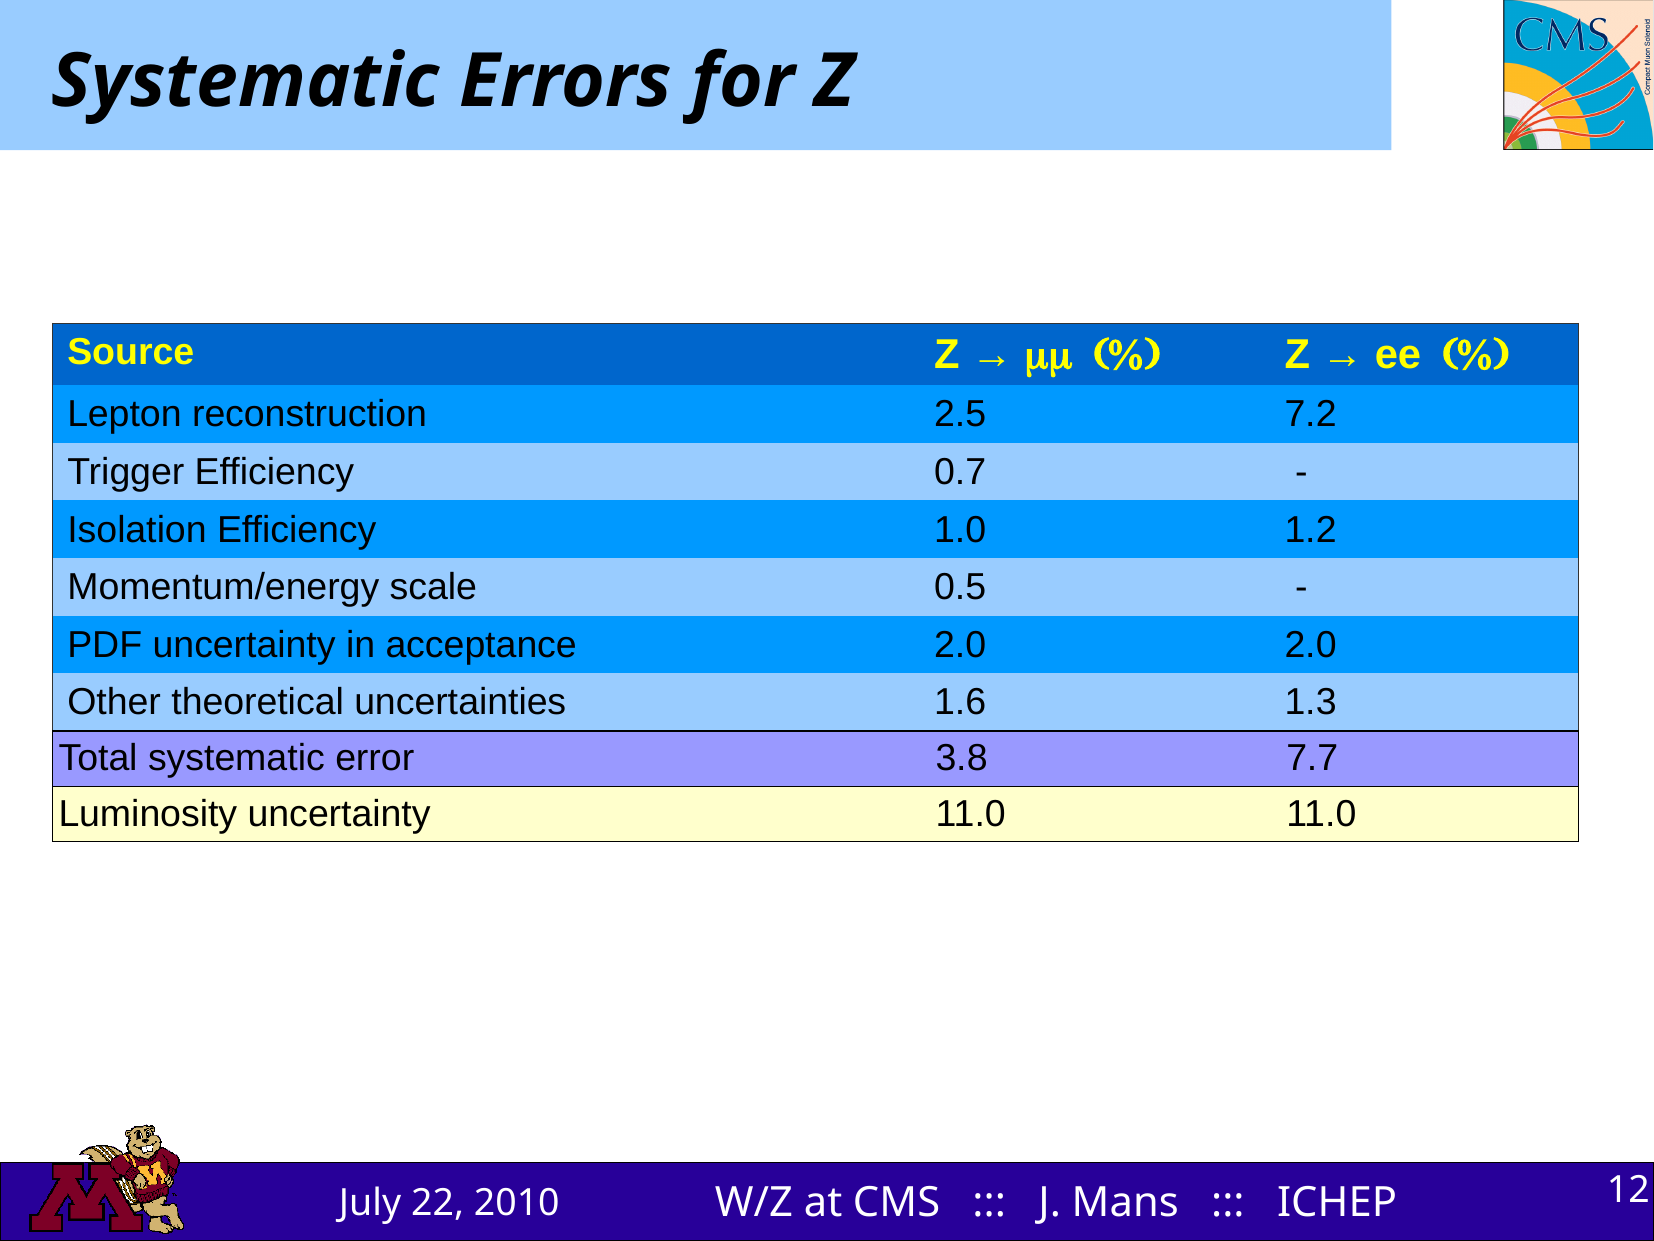

# Systematic Errors for Z
| Source | Z → mm (%) | Z → ee (%) |
| --- | --- | --- |
| Lepton reconstruction | 2.5 | 7.2 |
| Trigger Efficiency | 0.7 | - |
| Isolation Efficiency | 1.0 | 1.2 |
| Momentum/energy scale | 0.5 | - |
| PDF uncertainty in acceptance | 2.0 | 2.0 |
| Other theoretical uncertainties | 1.6 | 1.3 |
| Total systematic error | 3.8 | 7.7 |
| Luminosity uncertainty | 11.0 | 11.0 |
| | | |
| Total efficiency | | |
12
W/Z at CMS ::: J. Mans ::: ICHEP
July 22, 2010